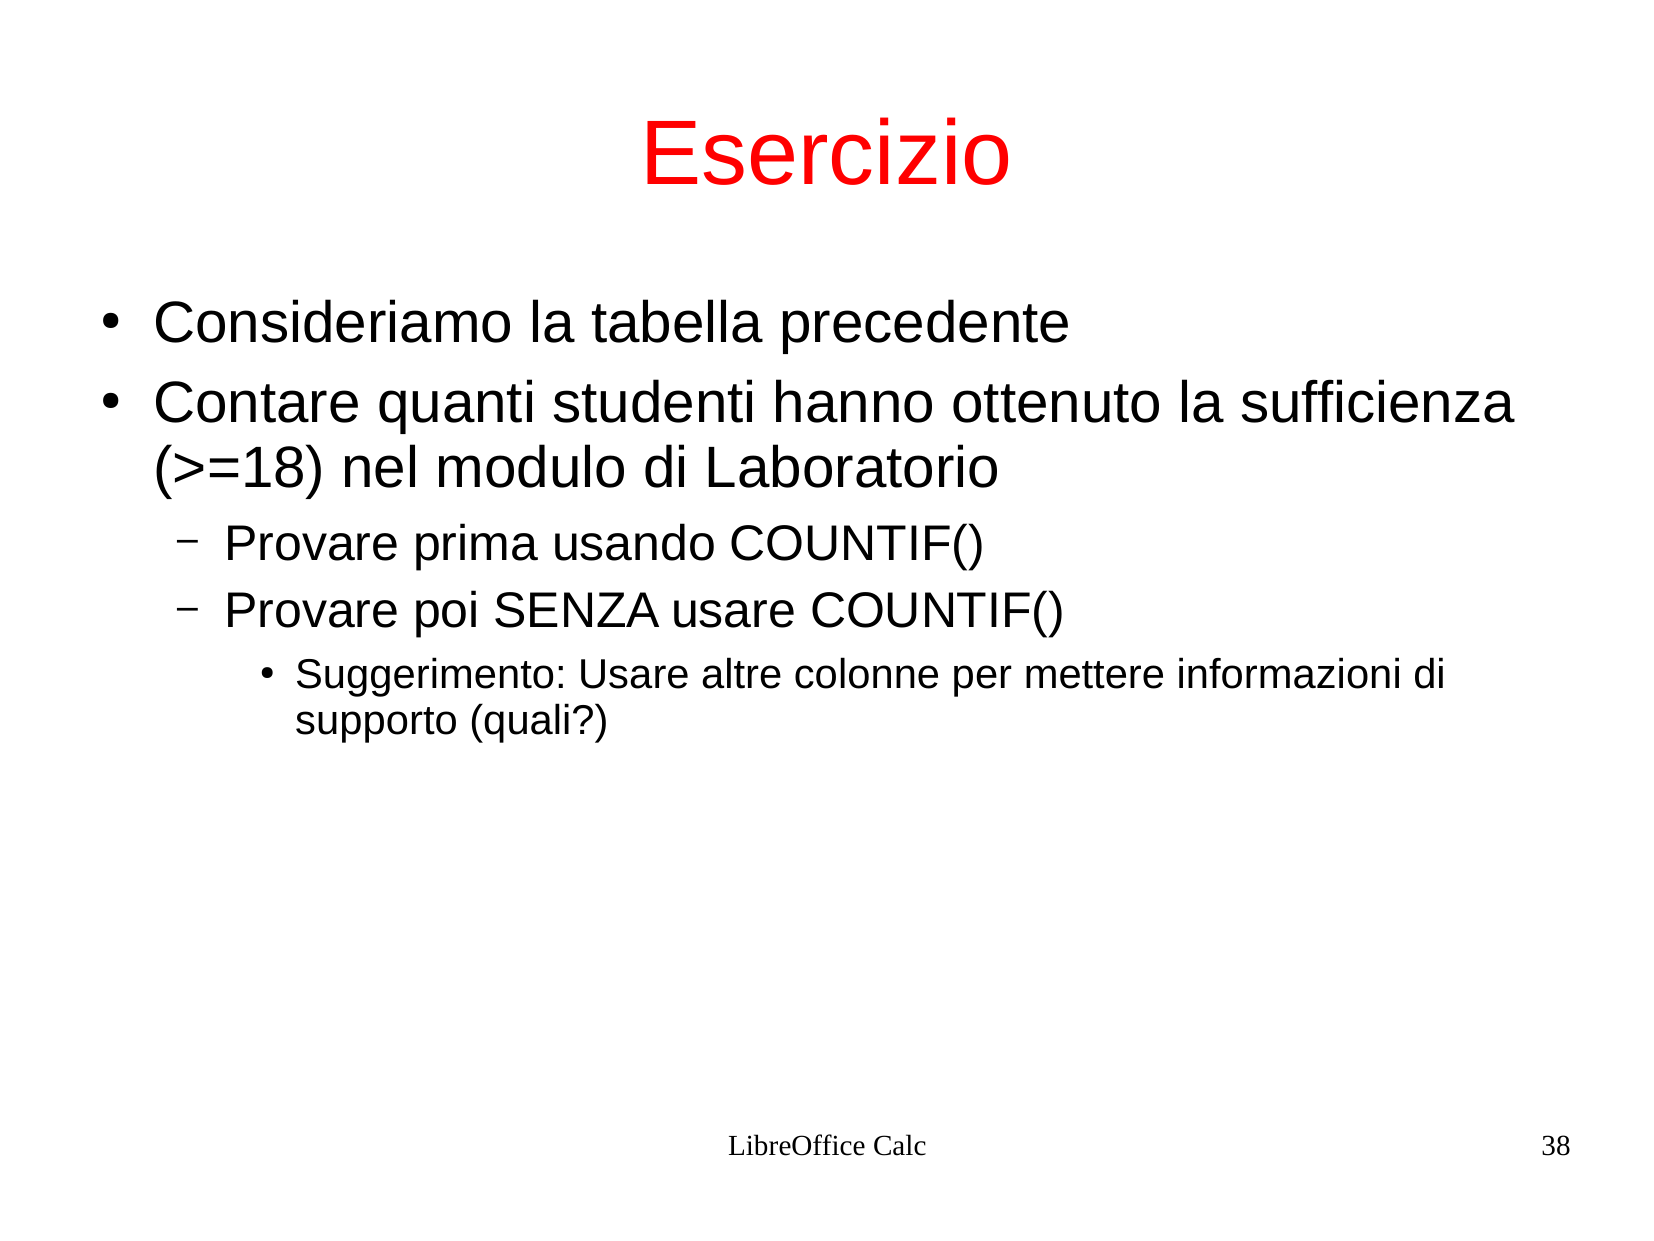

# Esercizio
Consideriamo la tabella precedente
Contare quanti studenti hanno ottenuto la sufficienza (>=18) nel modulo di Laboratorio
Provare prima usando COUNTIF()
Provare poi SENZA usare COUNTIF()
Suggerimento: Usare altre colonne per mettere informazioni di supporto (quali?)
LibreOffice Calc
38